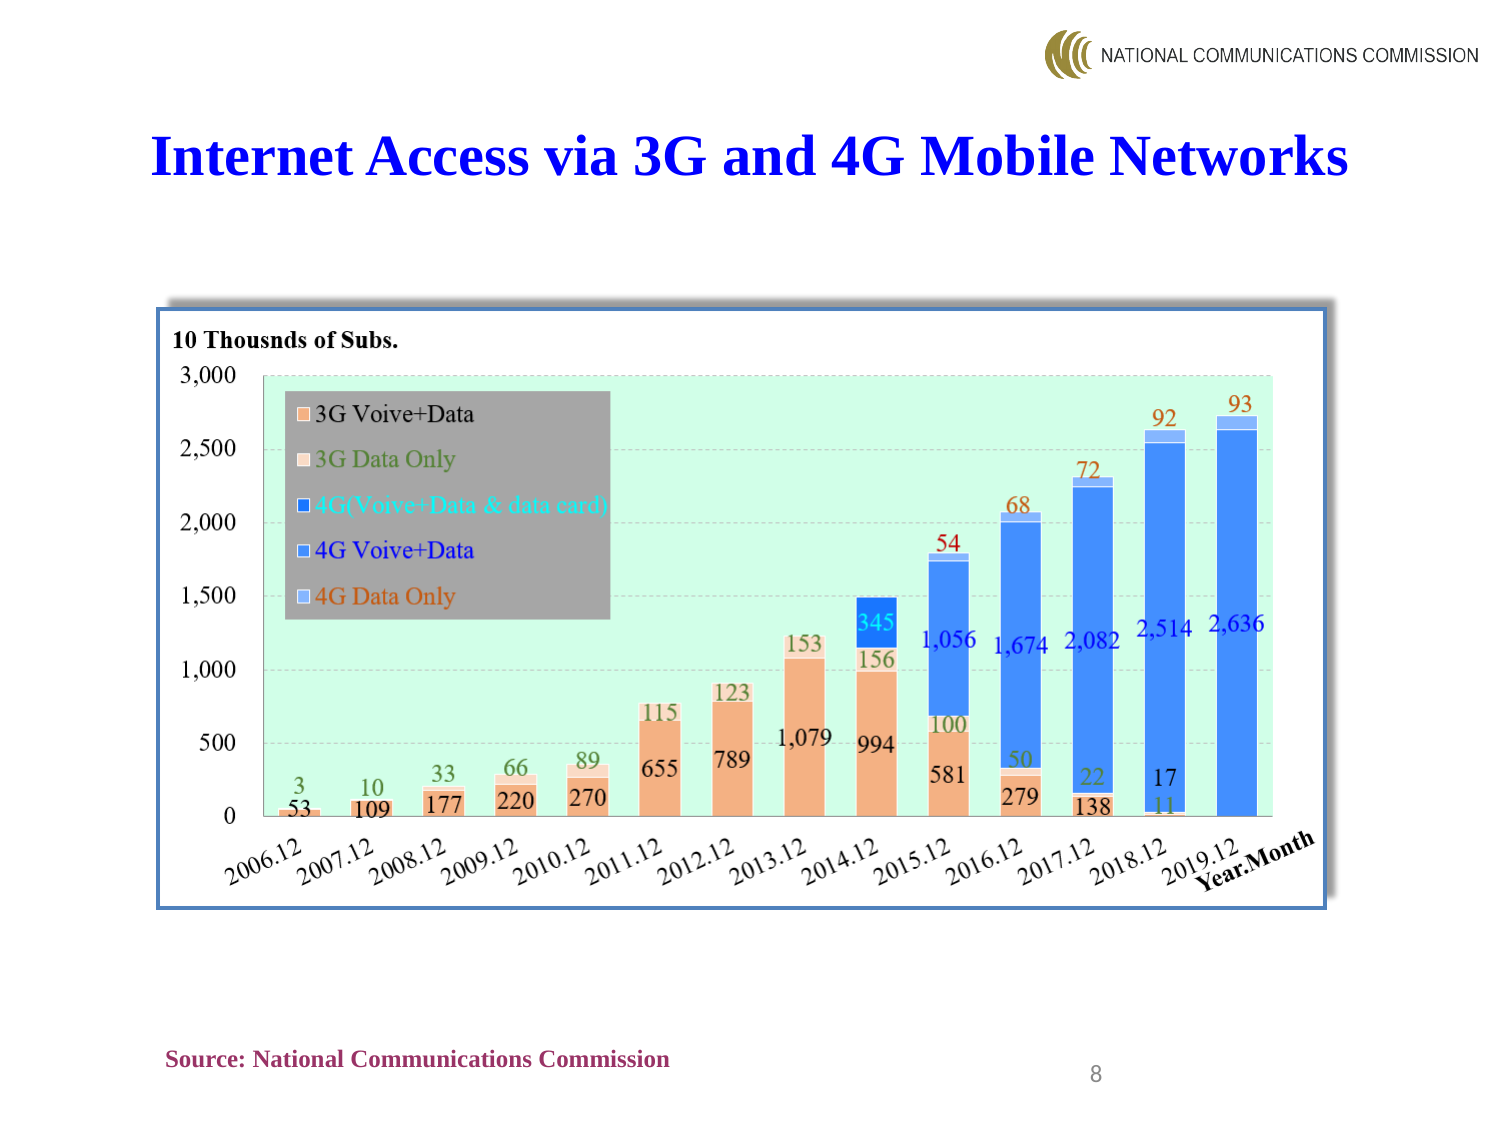

Internet Access via 3G and 4G Mobile Networks
Source: National Communications Commission